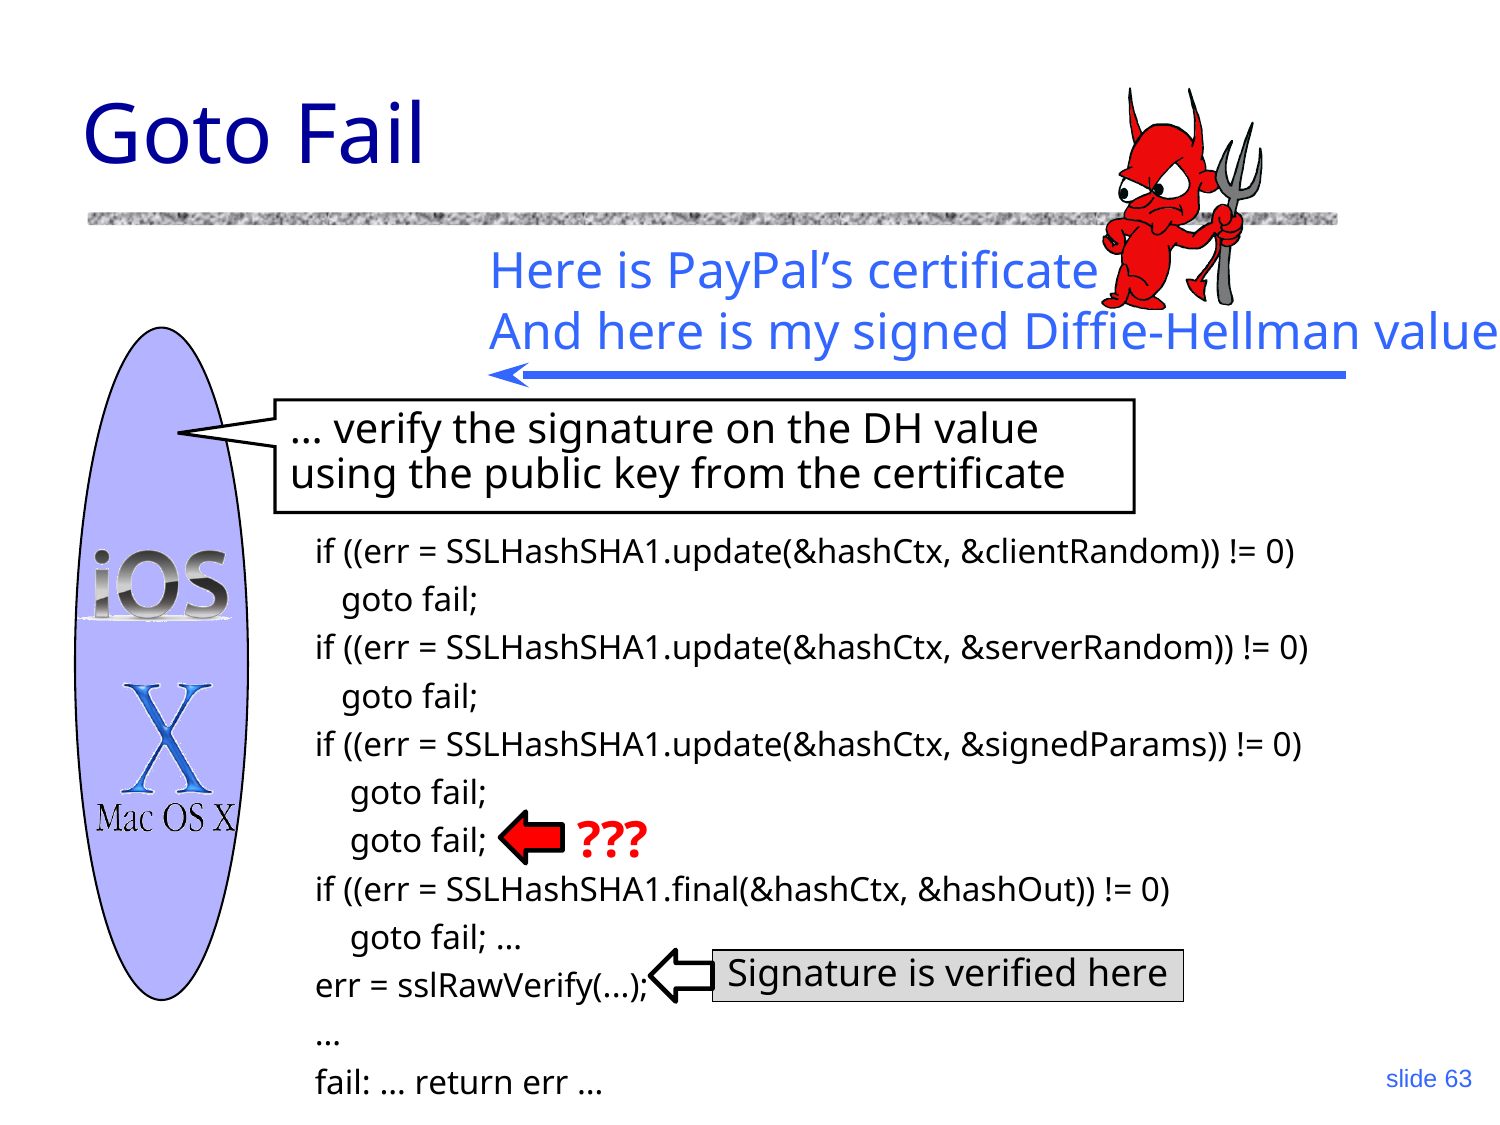

# Goto Fail
Here is PayPal’s certificate
And here is my signed Diffie-Hellman value
… verify the signature on the DH value using the public key from the certificate
if ((err = SSLHashSHA1.update(&hashCtx, &clientRandom)) != 0)
 goto fail;
if ((err = SSLHashSHA1.update(&hashCtx, &serverRandom)) != 0)
 goto fail;
if ((err = SSLHashSHA1.update(&hashCtx, &signedParams)) != 0)
 goto fail;
 goto fail;
if ((err = SSLHashSHA1.final(&hashCtx, &hashOut)) != 0)
 goto fail; …
err = sslRawVerify(...);
…
fail: … return err …
???
Signature is verified here
slide